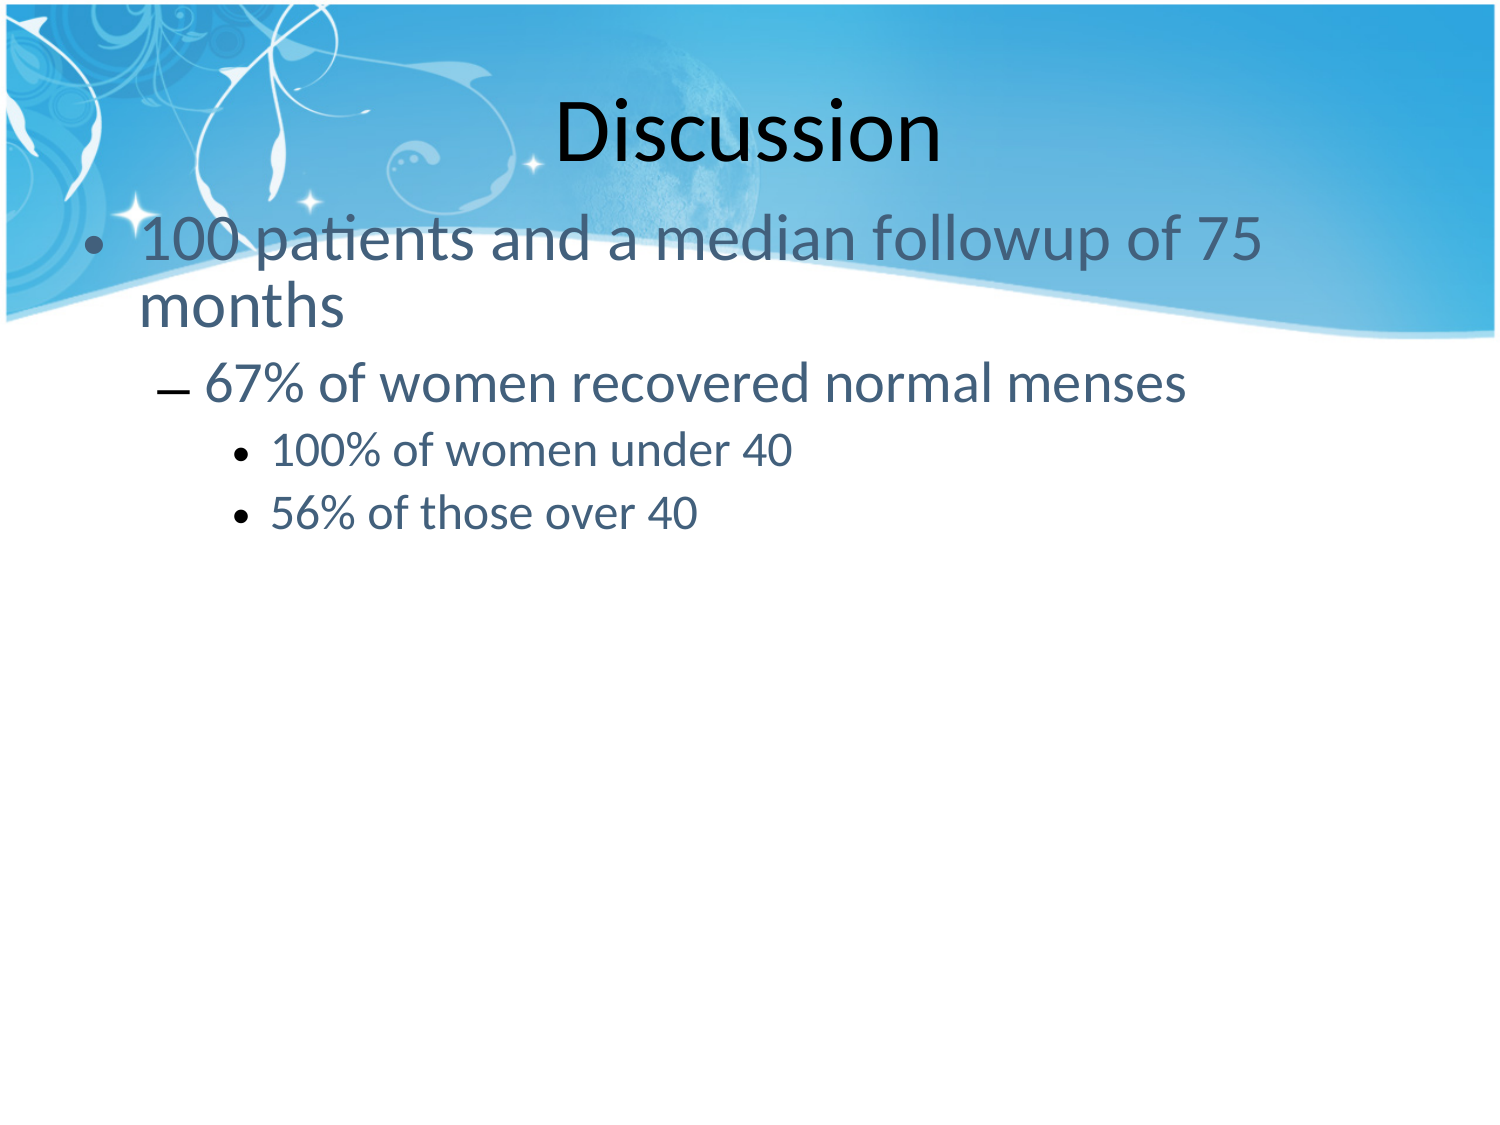

# Discussion
100 patients and a median followup of 75 months
67% of women recovered normal menses
100% of women under 40
56% of those over 40